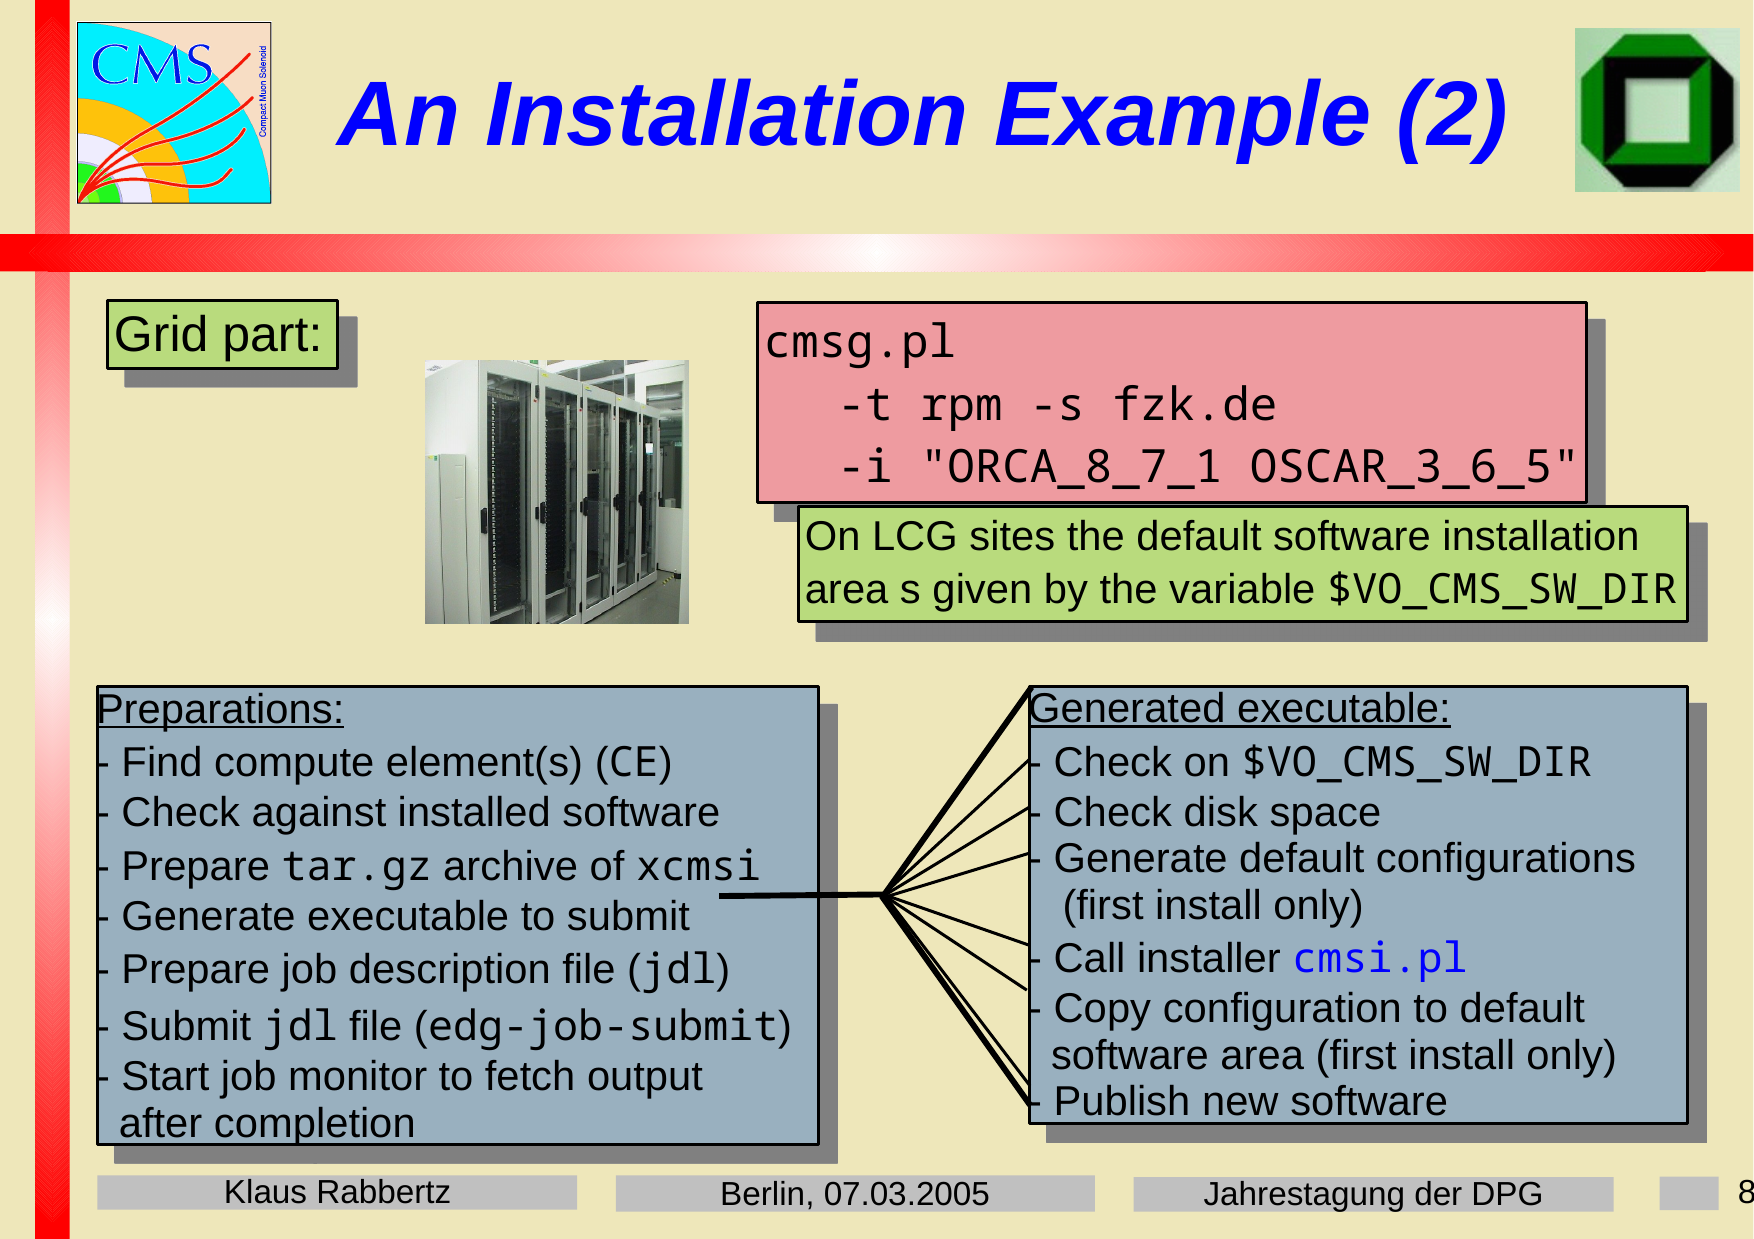

# An Installation Example (2)
Grid part:
cmsg.pl
	-t rpm -s fzk.de
	-i "ORCA_8_7_1 OSCAR_3_6_5"
On LCG sites the default software installation
area s given by the variable $VO_CMS_SW_DIR
Generated executable:
- Check on $VO_CMS_SW_DIR
- Check disk space
- Generate default configurations
 (first install only)
- Call installer cmsi.pl
- Copy configuration to default
 software area (first install only)
- Publish new software
Preparations:
- Find compute element(s) (CE)
- Check against installed software
- Prepare tar.gz archive of xcmsi
- Generate executable to submit
- Prepare job description file (jdl)
- Submit jdl file (edg-job-submit)
- Start job monitor to fetch output
 after completion